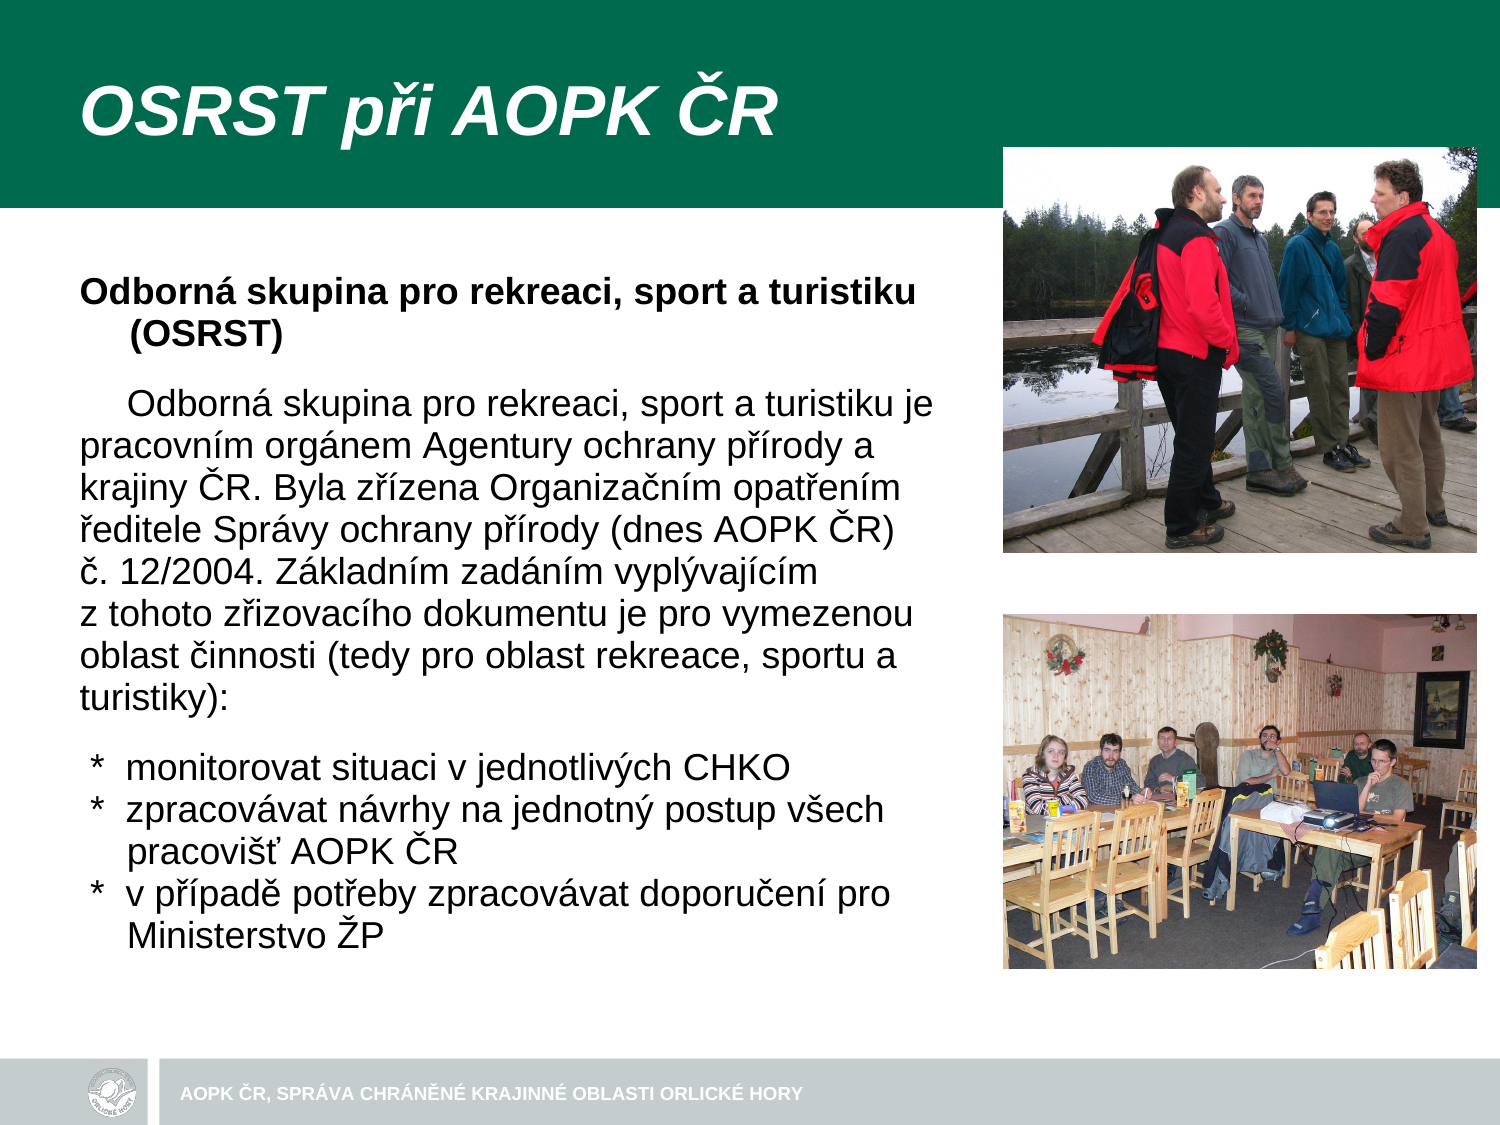

# OSRST při AOPK ČR
Odborná skupina pro rekreaci, sport a turistiku (OSRST)
Odborná skupina pro rekreaci, sport a turistiku je pracovním orgánem Agentury ochrany přírody a krajiny ČR. Byla zřízena Organizačním opatřením ředitele Správy ochrany přírody (dnes AOPK ČR) č. 12/2004. Základním zadáním vyplývajícím z tohoto zřizovacího dokumentu je pro vymezenou oblast činnosti (tedy pro oblast rekreace, sportu a turistiky):
 * monitorovat situaci v jednotlivých CHKO
 * zpracovávat návrhy na jednotný postup všech pracovišť AOPK ČR
 * v případě potřeby zpracovávat doporučení pro Ministerstvo ŽP